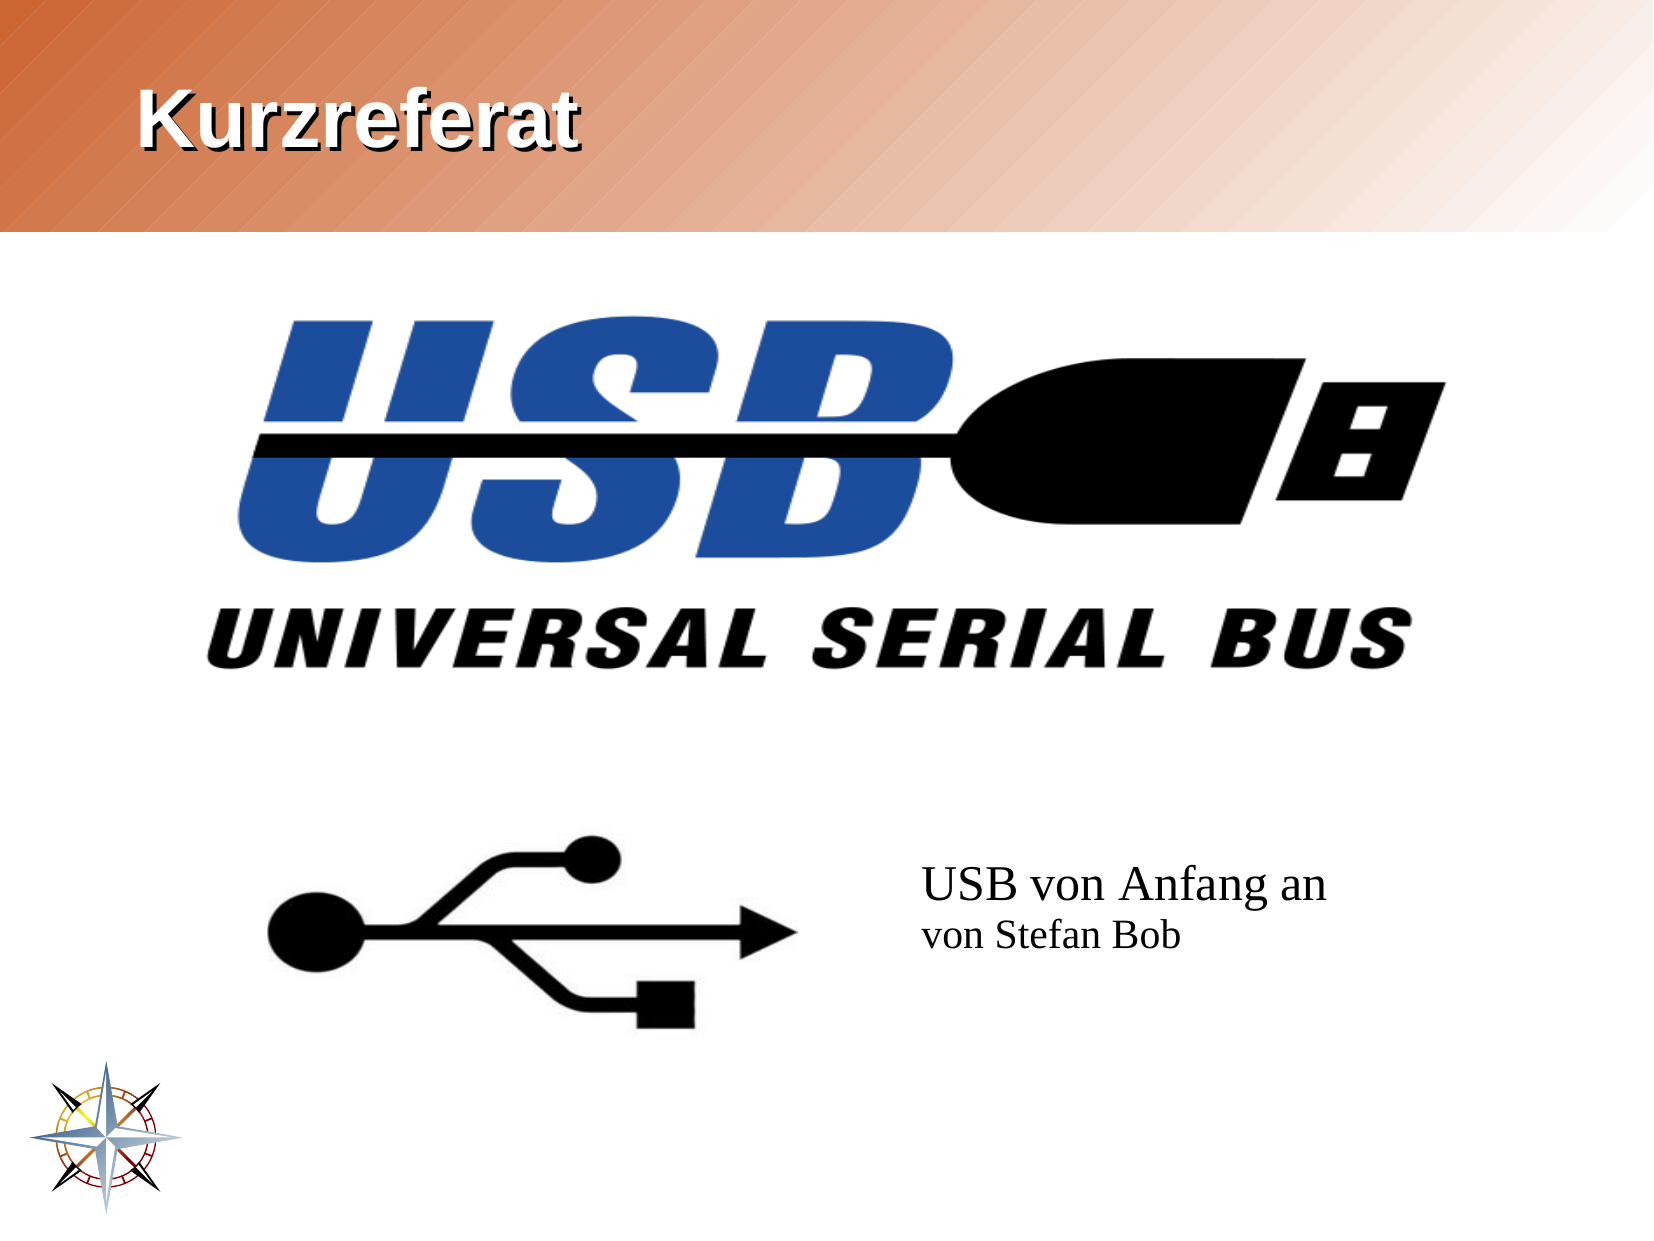

# Kurzreferat
USB von Anfang an
von Stefan Bob